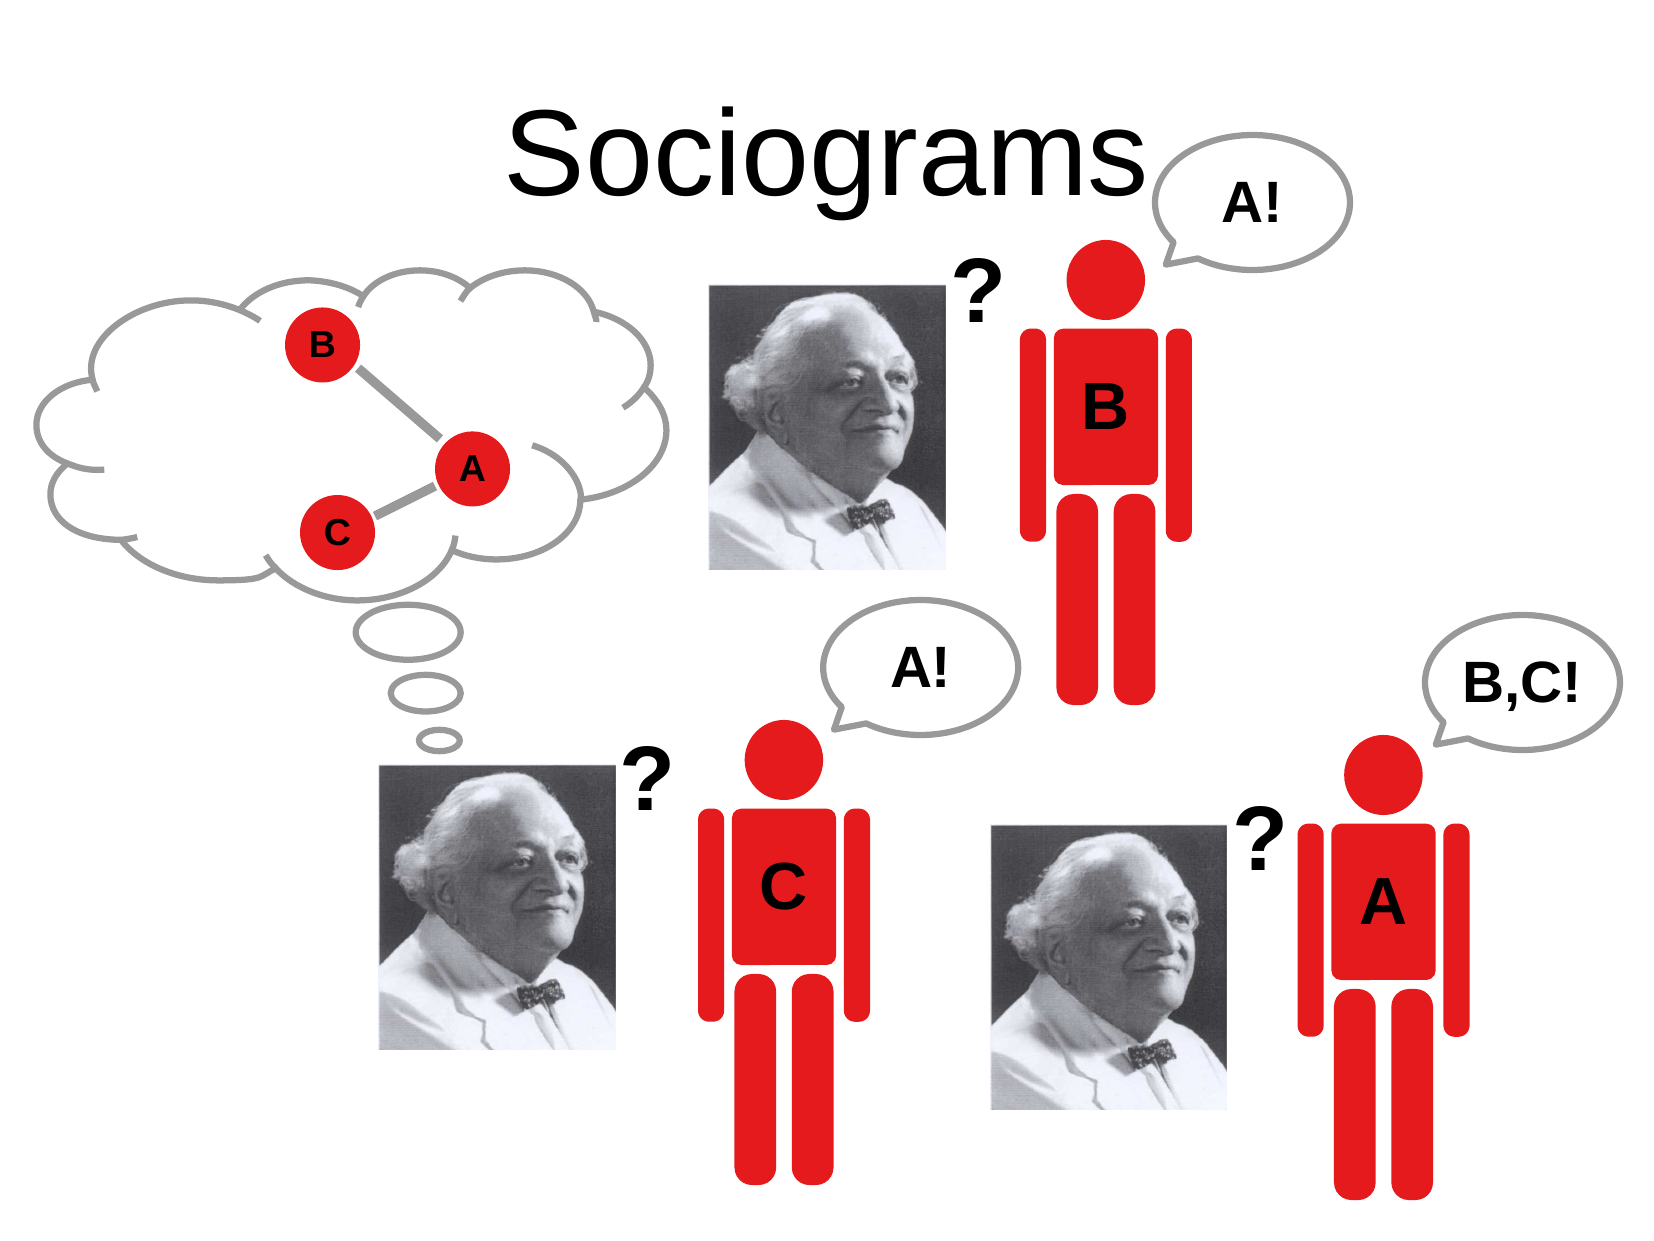

# Sociograms
A!
?
B
B
A
C
A!
B,C!
?
C
A
?